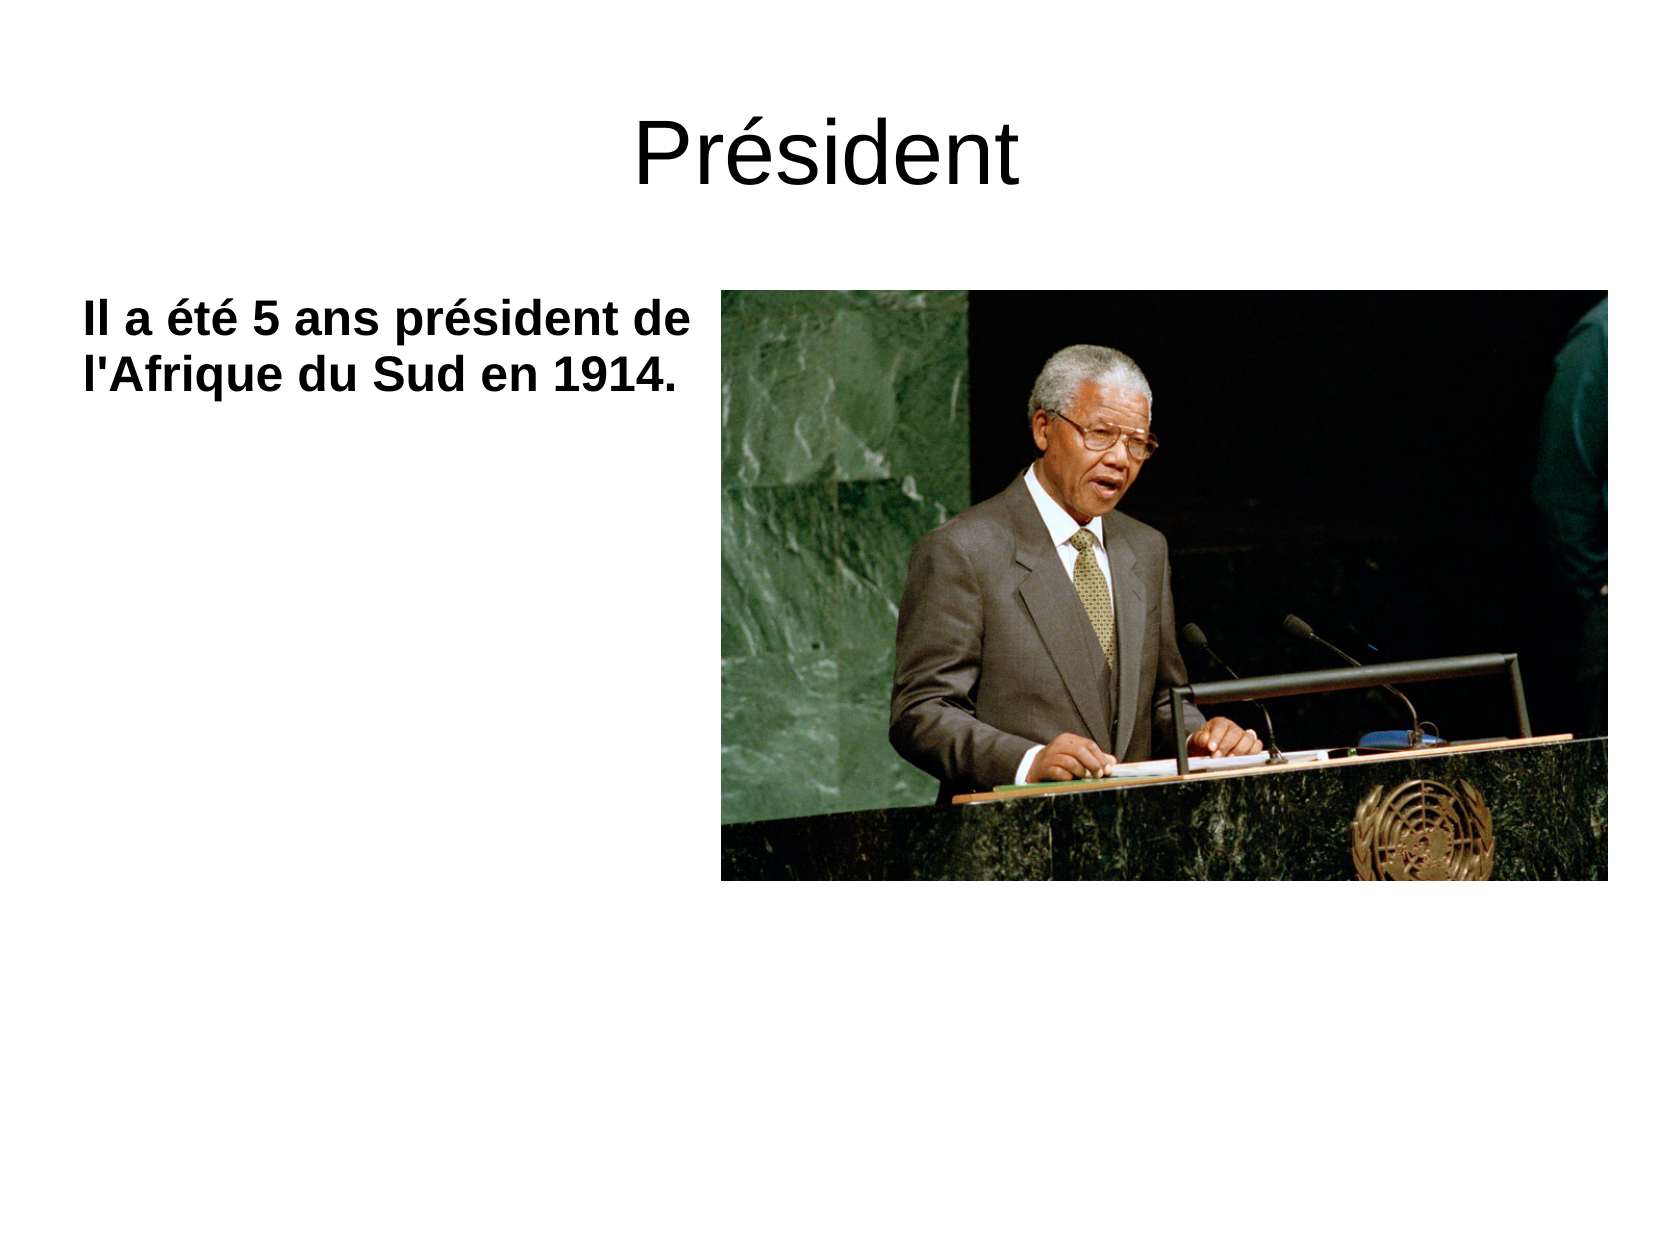

# Président
Il a été 5 ans président de l'Afrique du Sud en 1914.